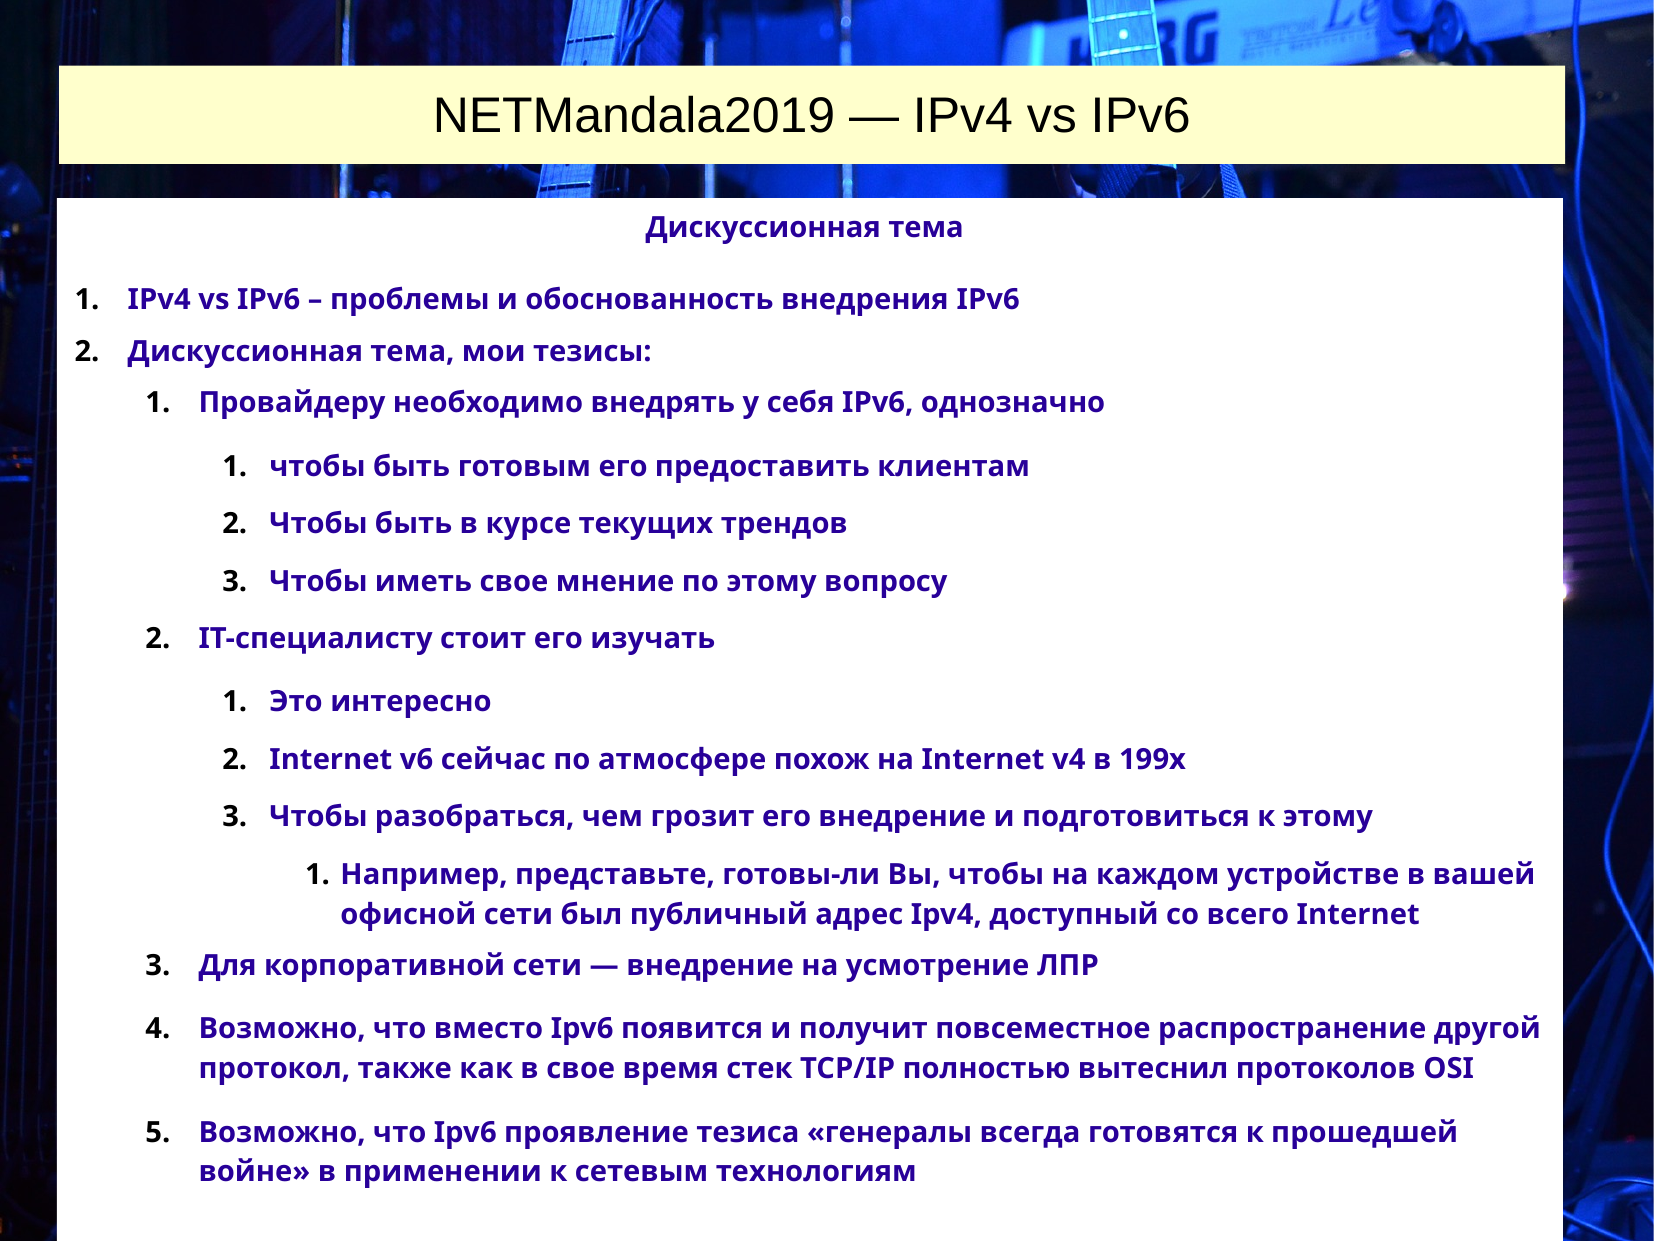

# NETMandala2019 — IPv4 vs IPv6
Дискуссионная тема
IPv4 vs IPv6 – проблемы и обоснованность внедрения IPv6
Дискуссионная тема, мои тезисы:
Провайдеру необходимо внедрять у себя IPv6, однозначно
чтобы быть готовым его предоставить клиентам
Чтобы быть в курсе текущих трендов
Чтобы иметь свое мнение по этому вопросу
IT-специалисту стоит его изучать
Это интересно
Internet v6 сейчас по атмосфере похож на Internet v4 в 199x
Чтобы разобраться, чем грозит его внедрение и подготовиться к этому
Например, представьте, готовы-ли Вы, чтобы на каждом устройстве в вашей офисной сети был публичный адрес Ipv4, доступный со всего Internet
Для корпоративной сети — внедрение на усмотрение ЛПР
Возможно, что вместо Ipv6 появится и получит повсеместное распространение другой протокол, также как в свое время стек TCP/IP полностью вытеснил протоколов OSI
Возможно, что Ipv6 проявление тезиса «генералы всегда готовятся к прошедшей войне» в применении к сетевым технологиям